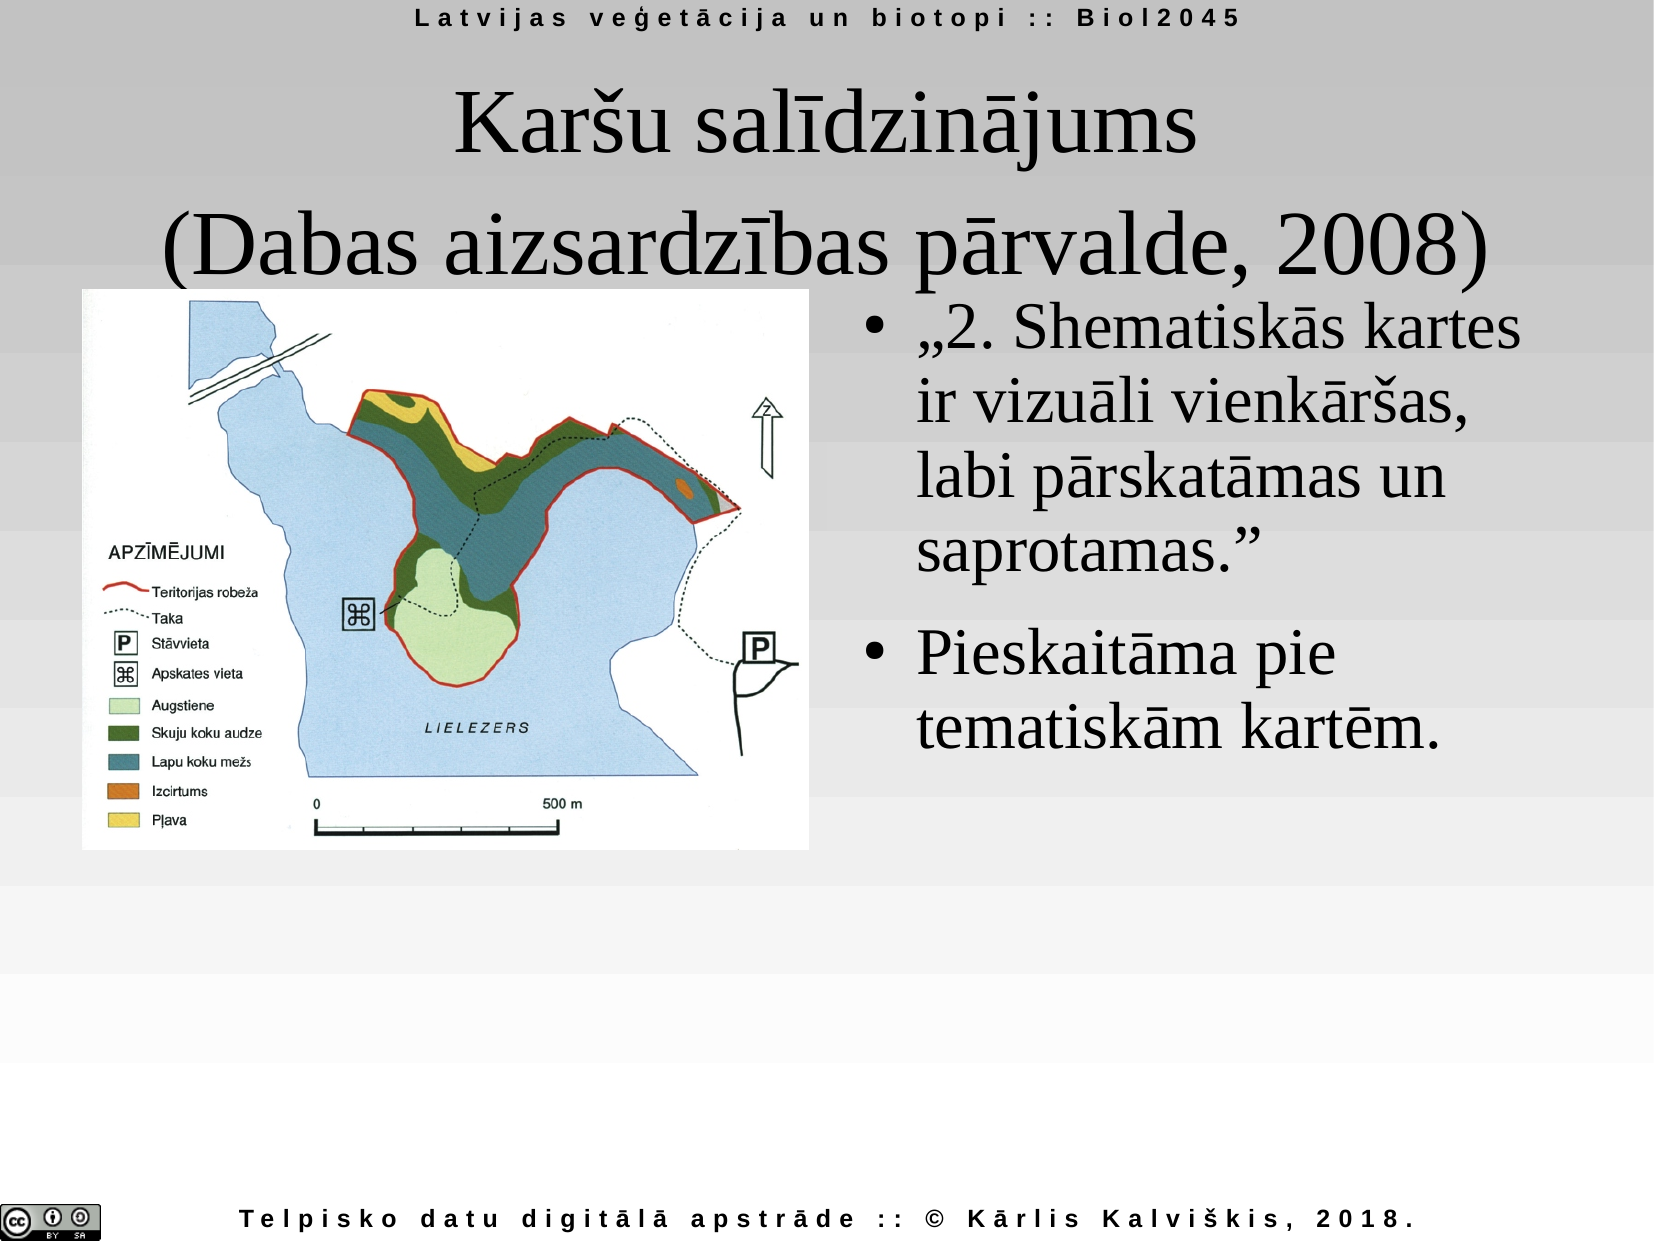

# Karšu salīdzinājums (Dabas aizsardzības pārvalde, 2008)
„2. Shematiskās kartes ir vizuāli vienkāršas, labi pārskatāmas un saprotamas.”
Pieskaitāma pie tematiskām kartēm.